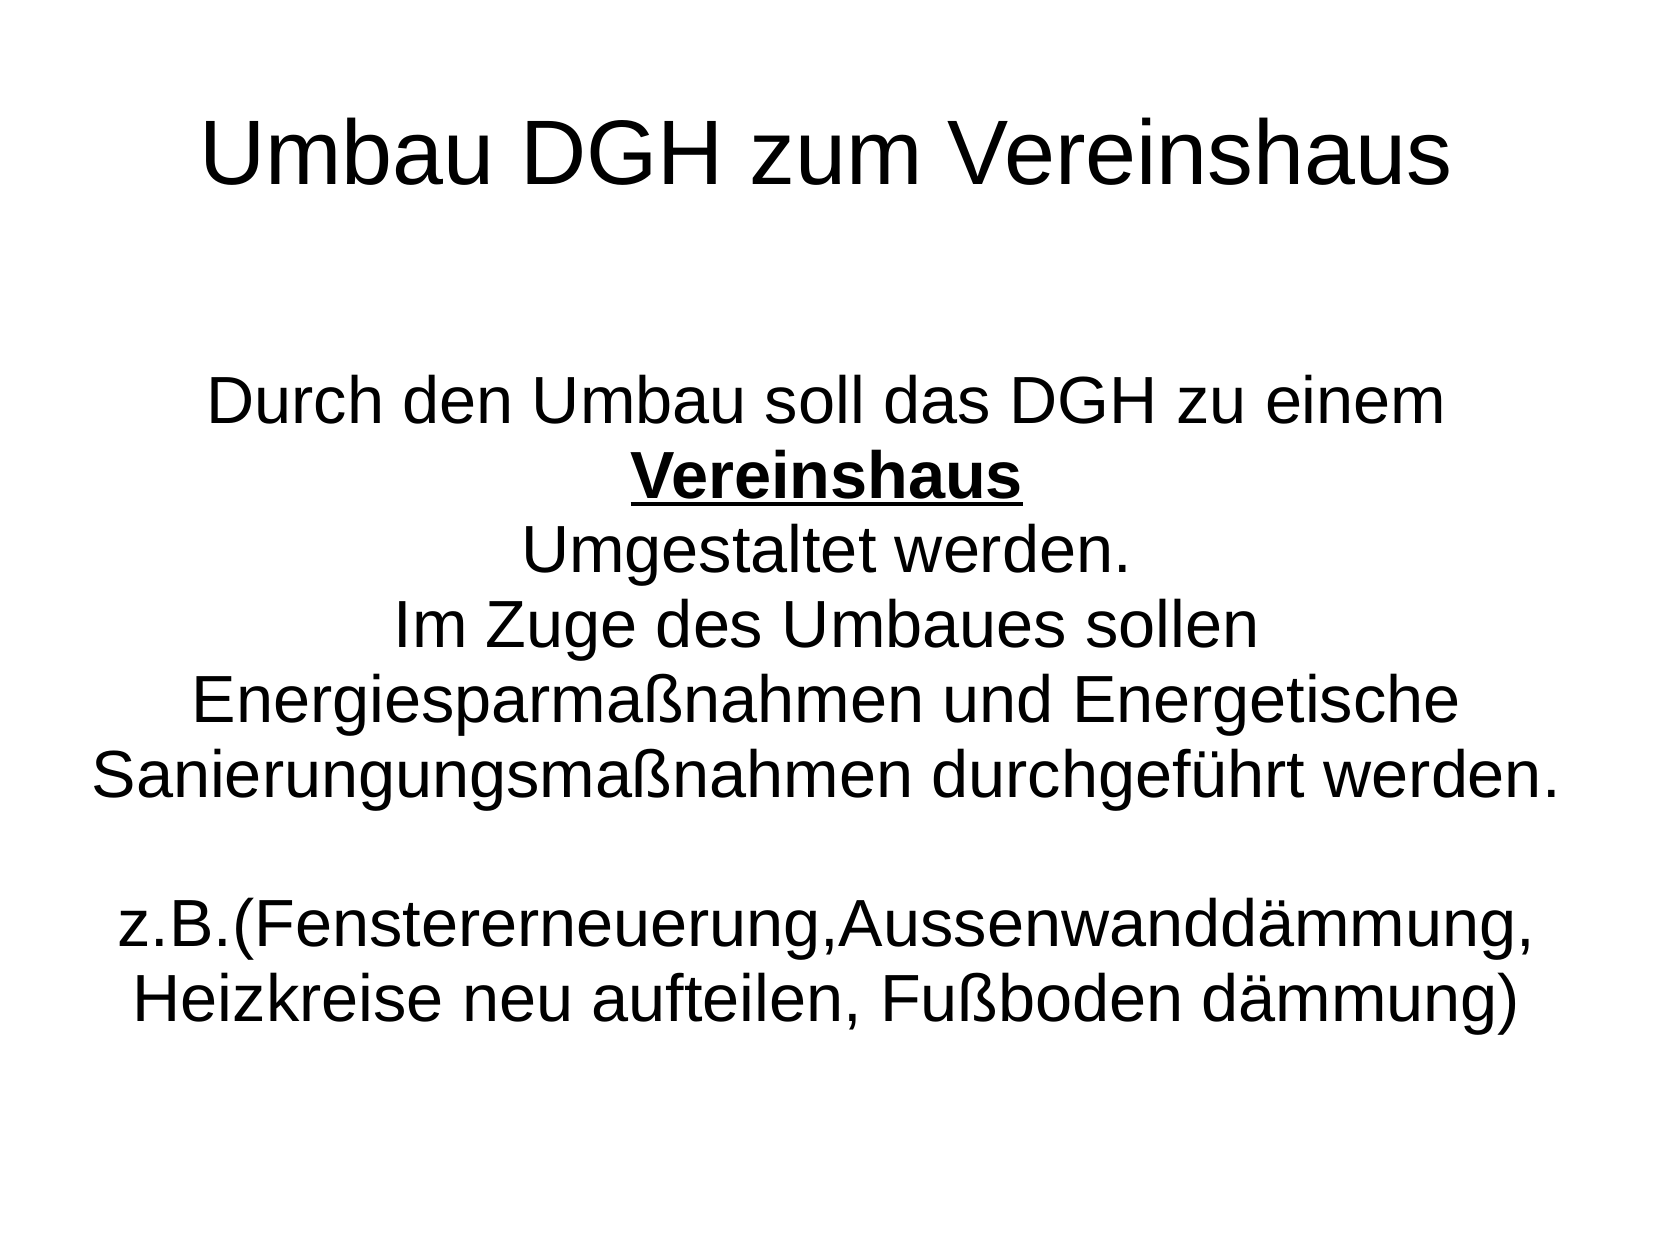

# Umbau DGH zum Vereinshaus
Durch den Umbau soll das DGH zu einem Vereinshaus
Umgestaltet werden.
Im Zuge des Umbaues sollen Energiesparmaßnahmen und Energetische Sanierungungsmaßnahmen durchgeführt werden.
z.B.(Fenstererneuerung,Aussenwanddämmung,
Heizkreise neu aufteilen, Fußboden dämmung)